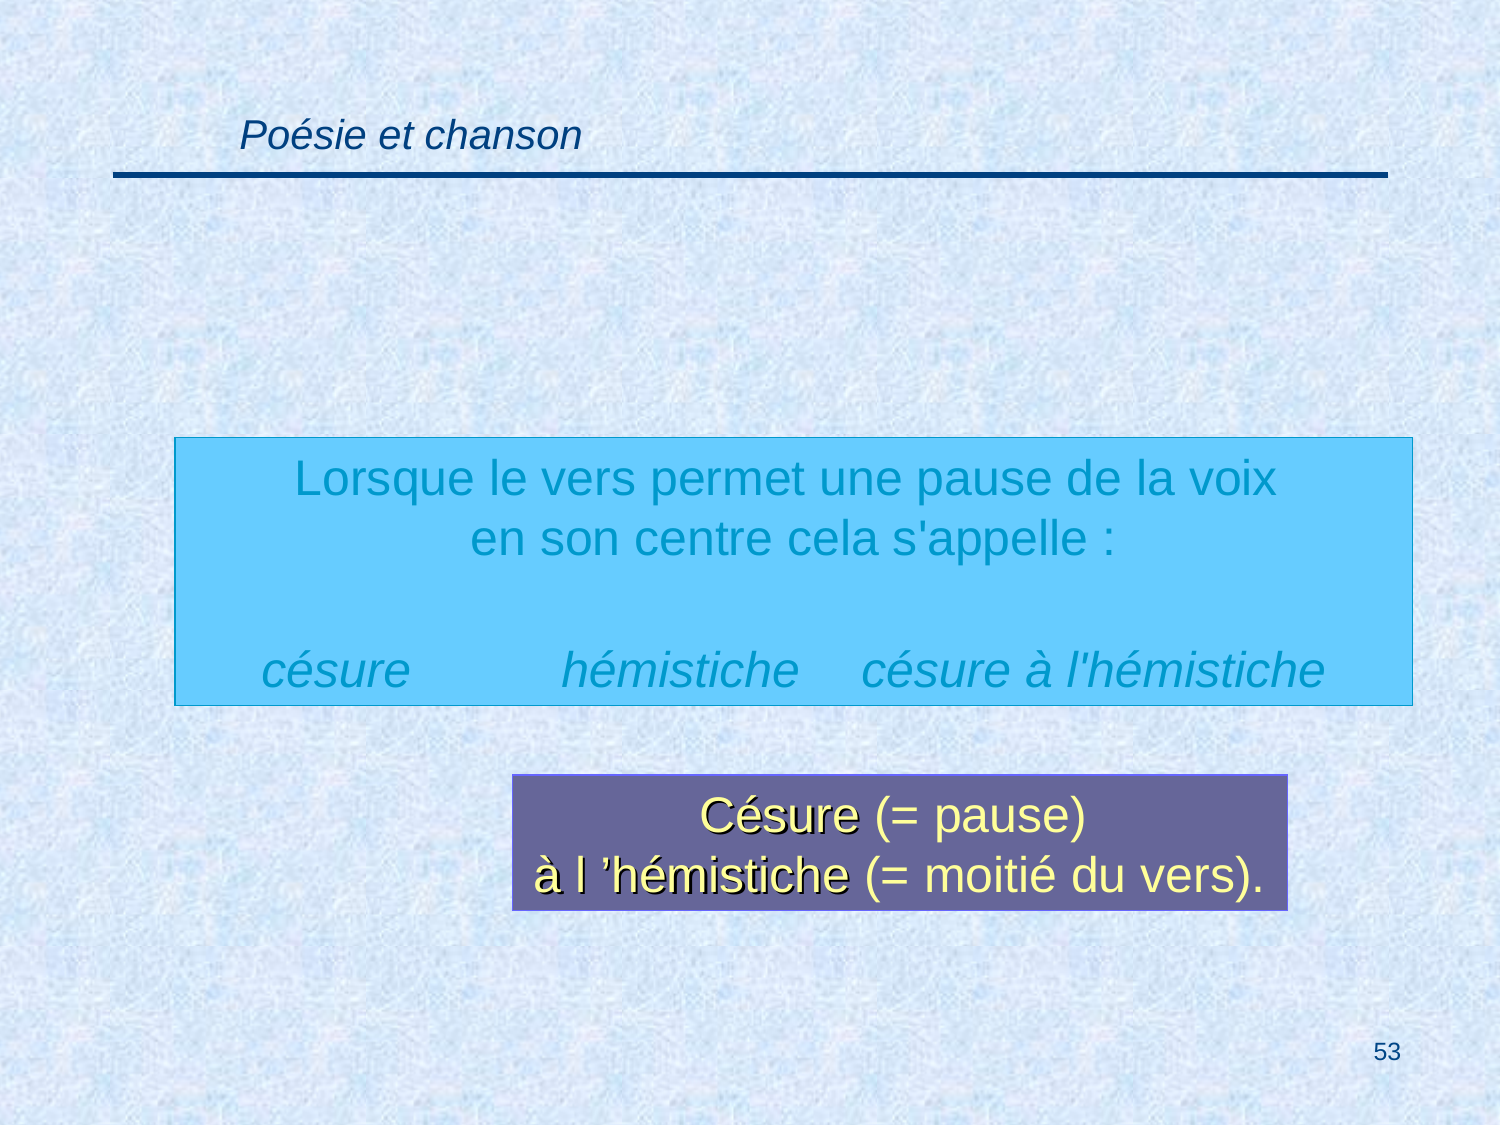

Poésie et chanson
Lorsque le vers permet une pause de la voix
en son centre cela s'appelle :
césure	hémistiche	césure à l'hémistiche
Césure (= pause)
à l ’hémistiche (= moitié du vers).
53